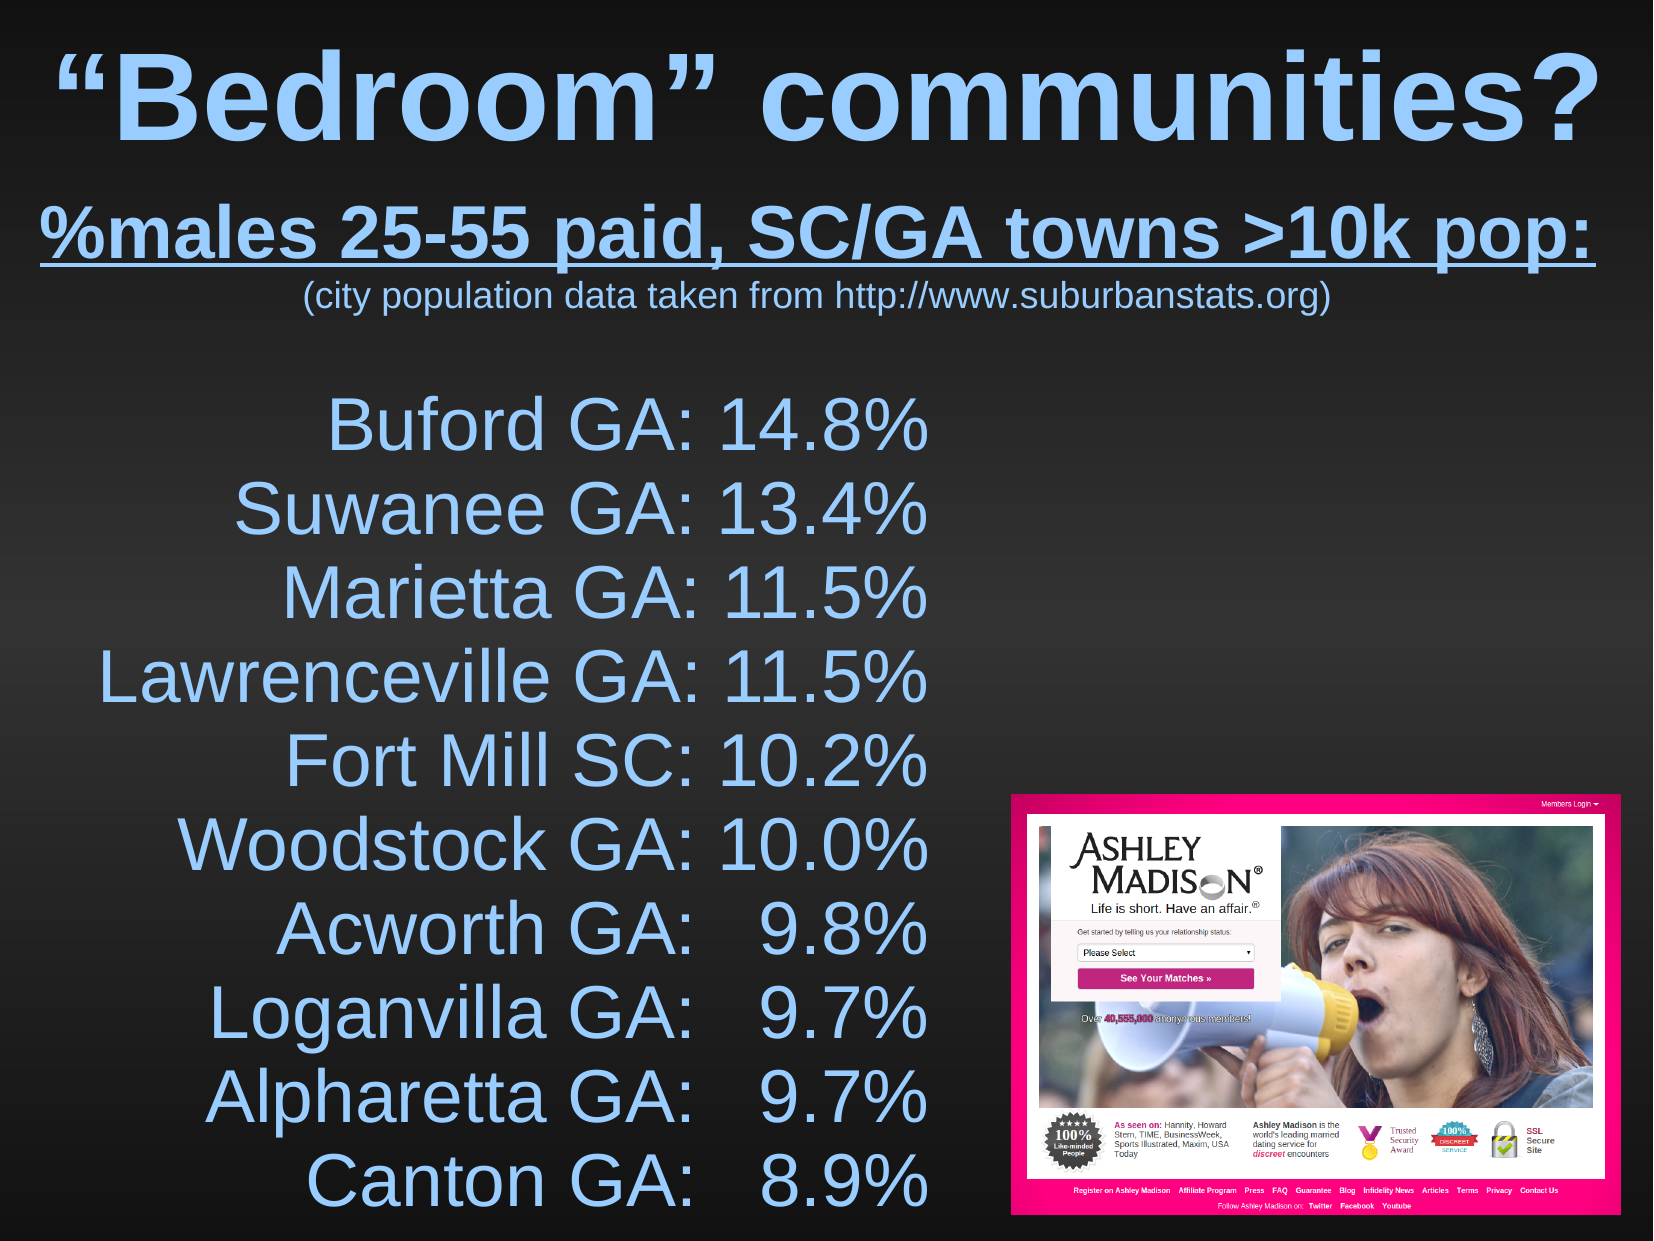

# “Bedroom” communities?
%males 25-55 paid, SC/GA towns >10k pop:
(city population data taken from http://www.suburbanstats.org)
Buford GA: 14.8%
Suwanee GA: 13.4%
Marietta GA: 11.5%
Lawrenceville GA: 11.5%
Fort Mill SC: 10.2%
Woodstock GA: 10.0%
Acworth GA: 9.8%
Loganvilla GA: 9.7%
Alpharetta GA: 9.7%
Canton GA: 8.9%